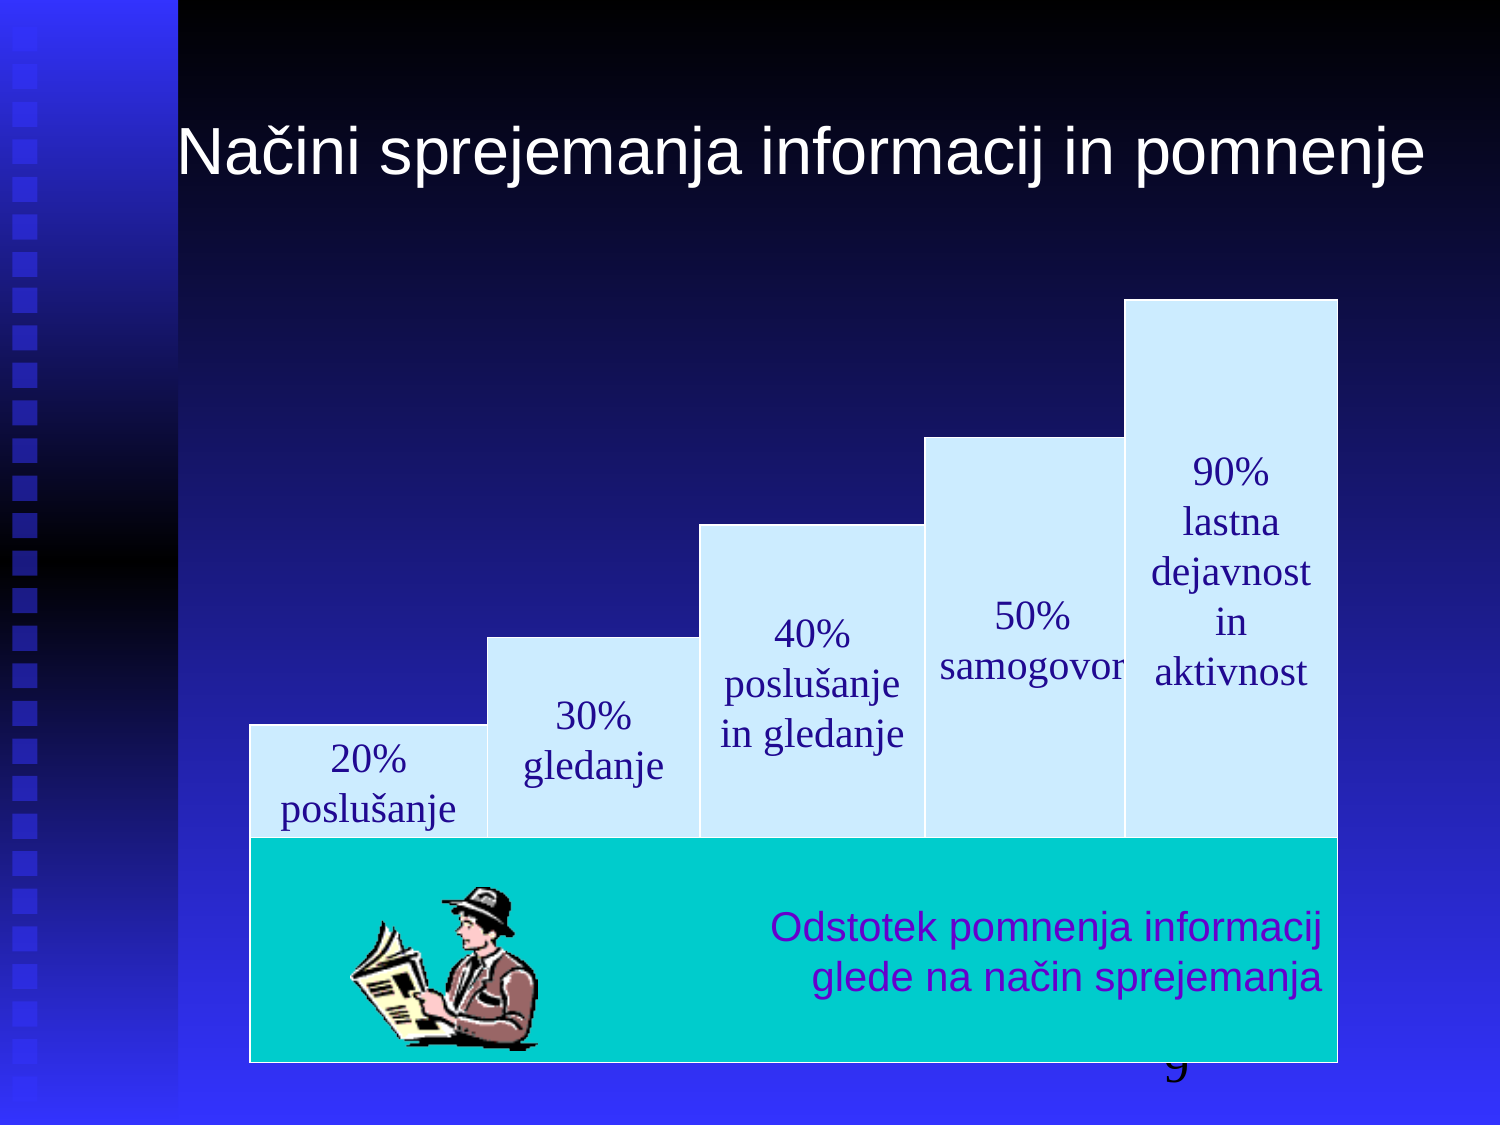

# Načini sprejemanja informacij in pomnenje
90%
lastna
dejavnost
in
aktivnost
50%
samogovor
40%
poslušanje
in gledanje
30%
gledanje
20%
poslušanje
Odstotek pomnenja informacij
glede na način sprejemanja
9